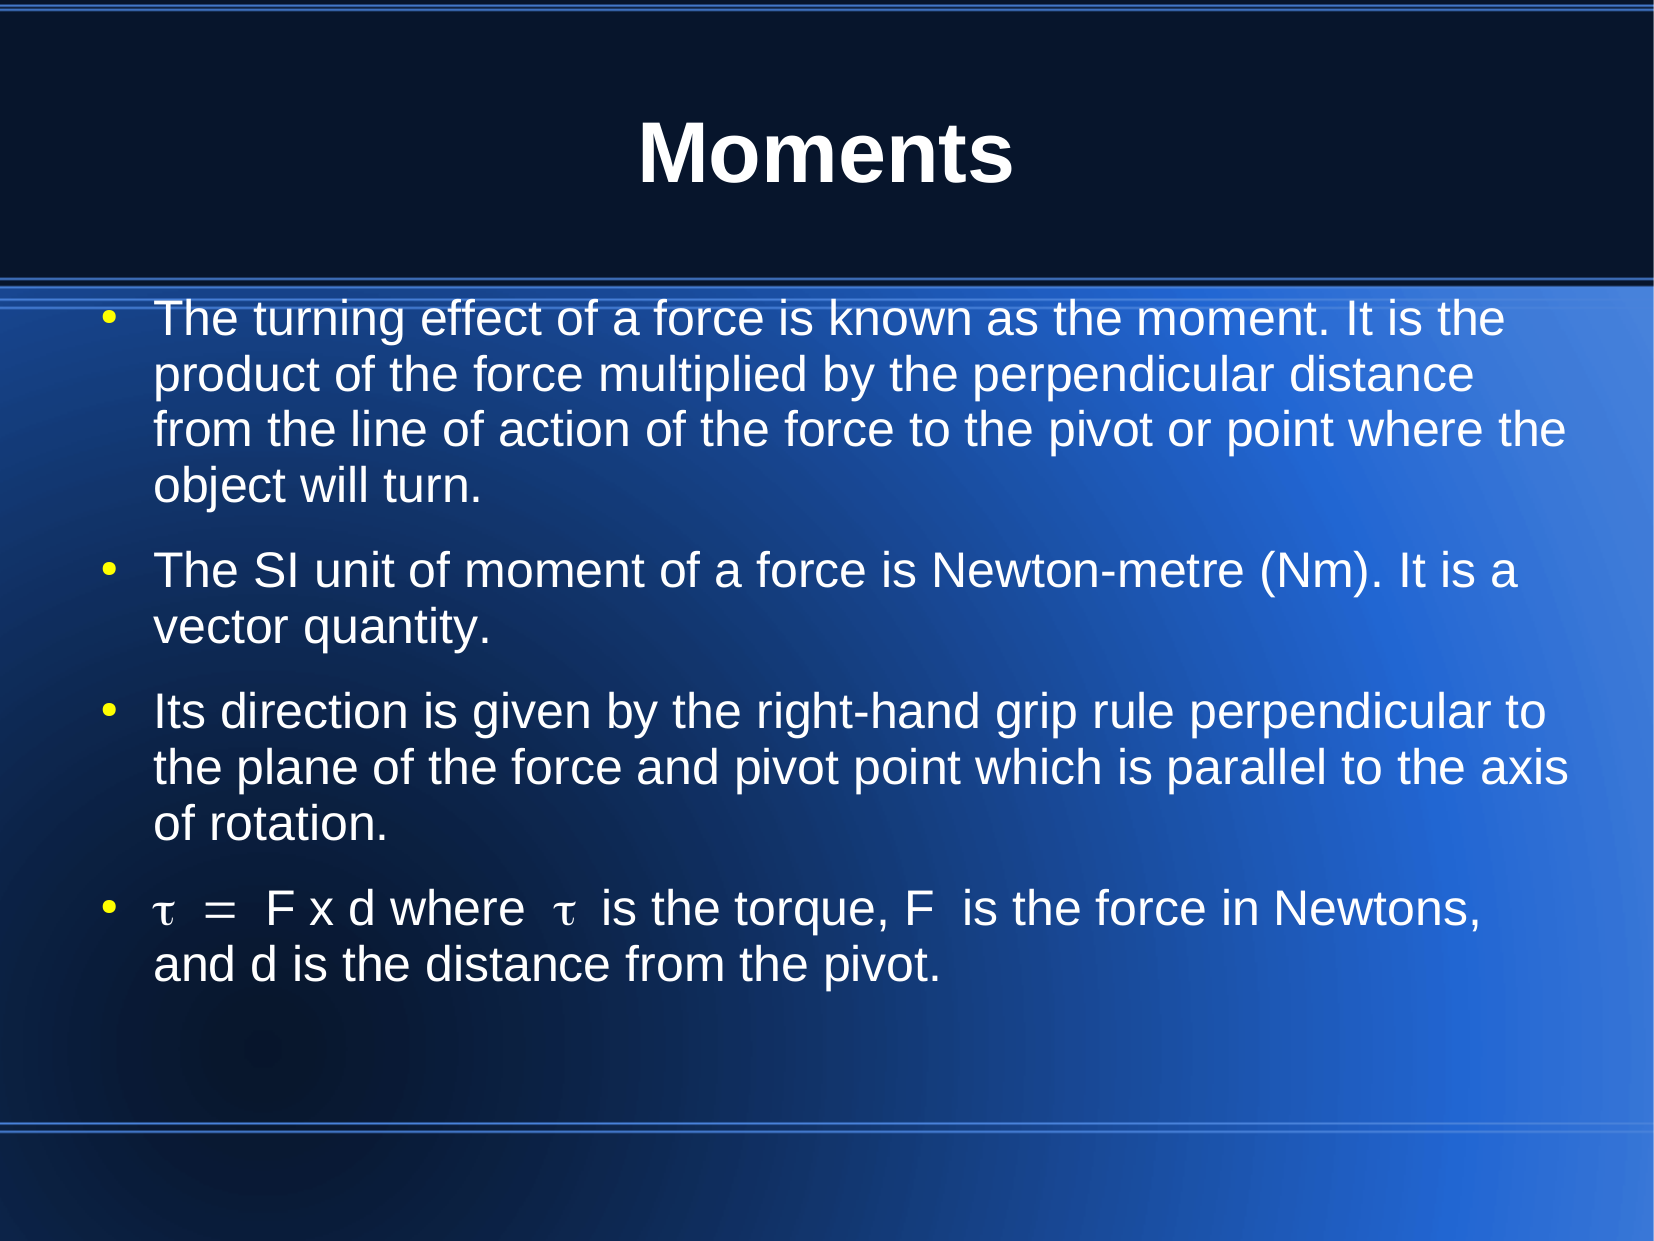

# Moments
The turning effect of a force is known as the moment. It is the product of the force multiplied by the perpendicular distance from the line of action of the force to the pivot or point where the object will turn.
The SI unit of moment of a force is Newton-metre (Nm). It is a vector quantity.
Its direction is given by the right-hand grip rule perpendicular to the plane of the force and pivot point which is parallel to the axis of rotation.
t = F x d where t is the torque, F is the force in Newtons, and d is the distance from the pivot.